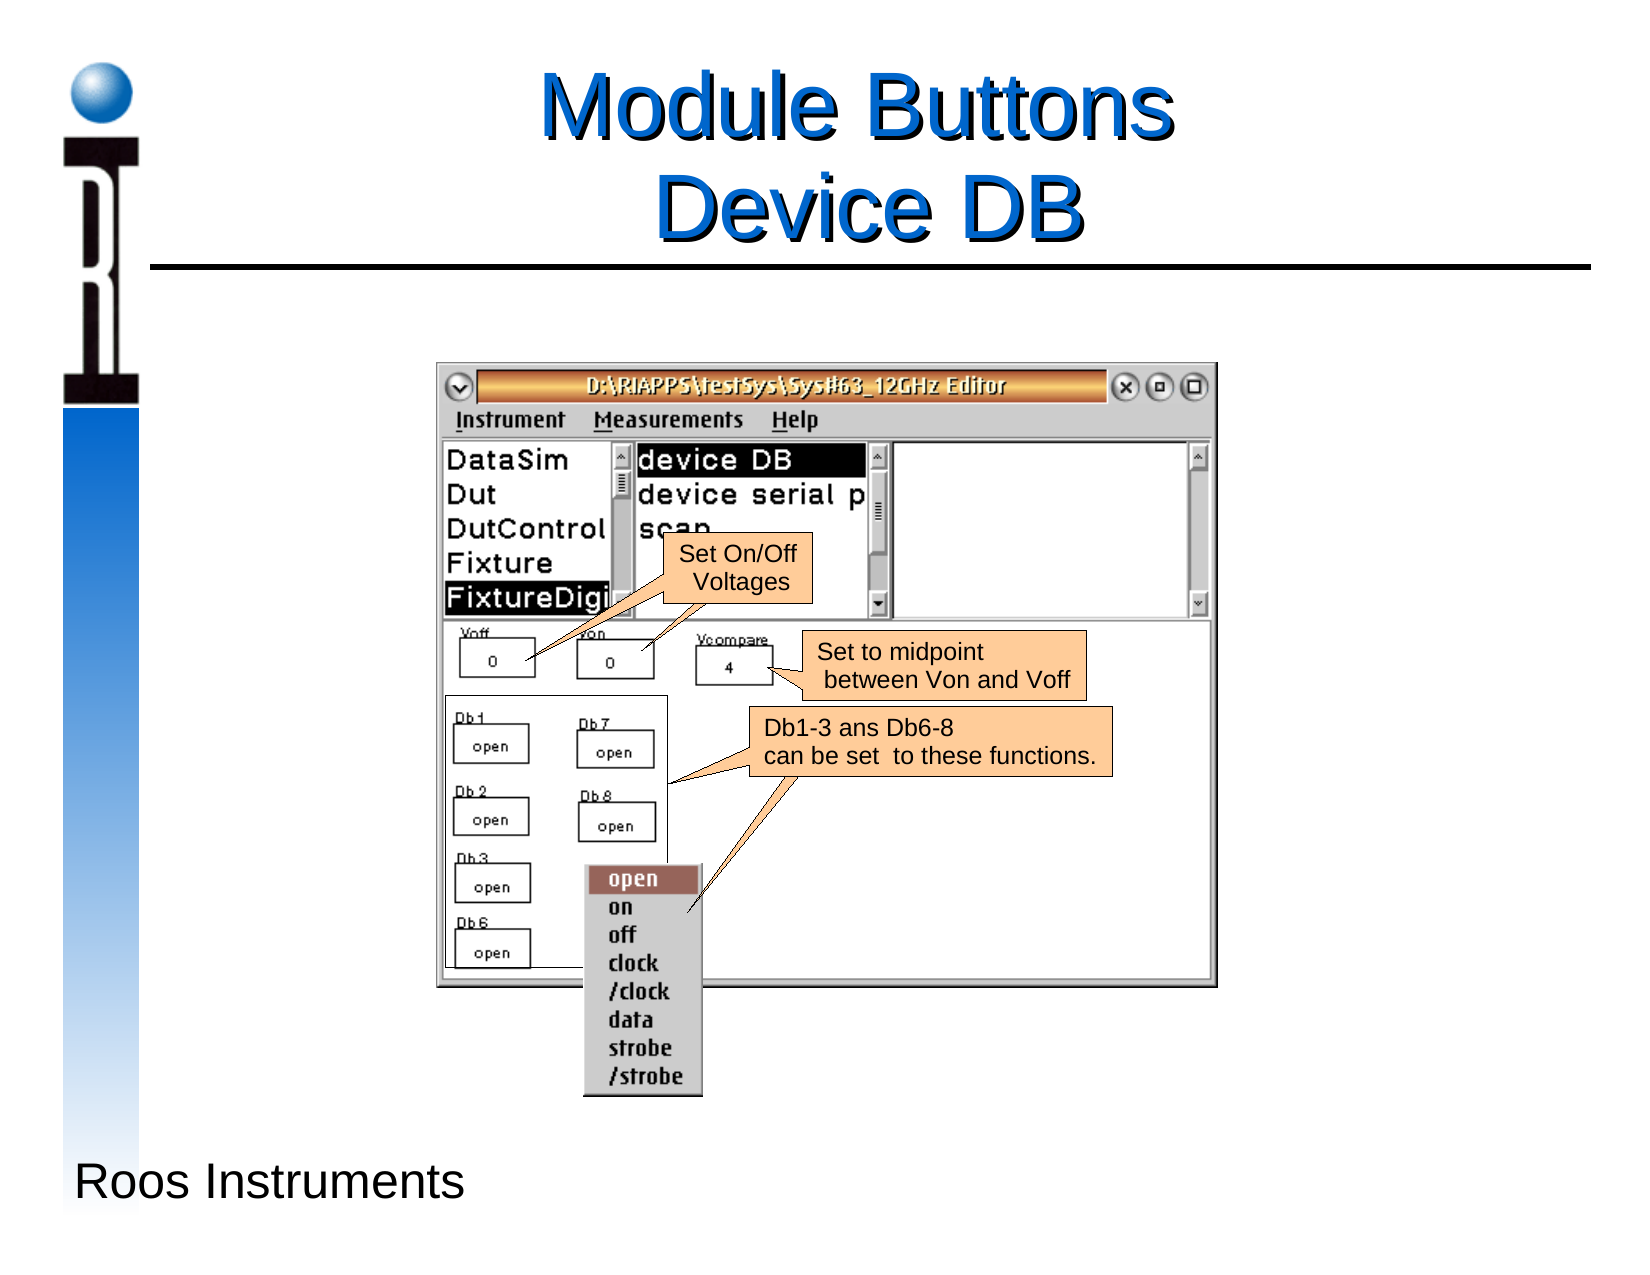

# Module Buttons Device DB
Set On/Off
 Voltages
Set to midpoint
 between Von and Voff
Db1-3 ans Db6-8
can be set to these functions.